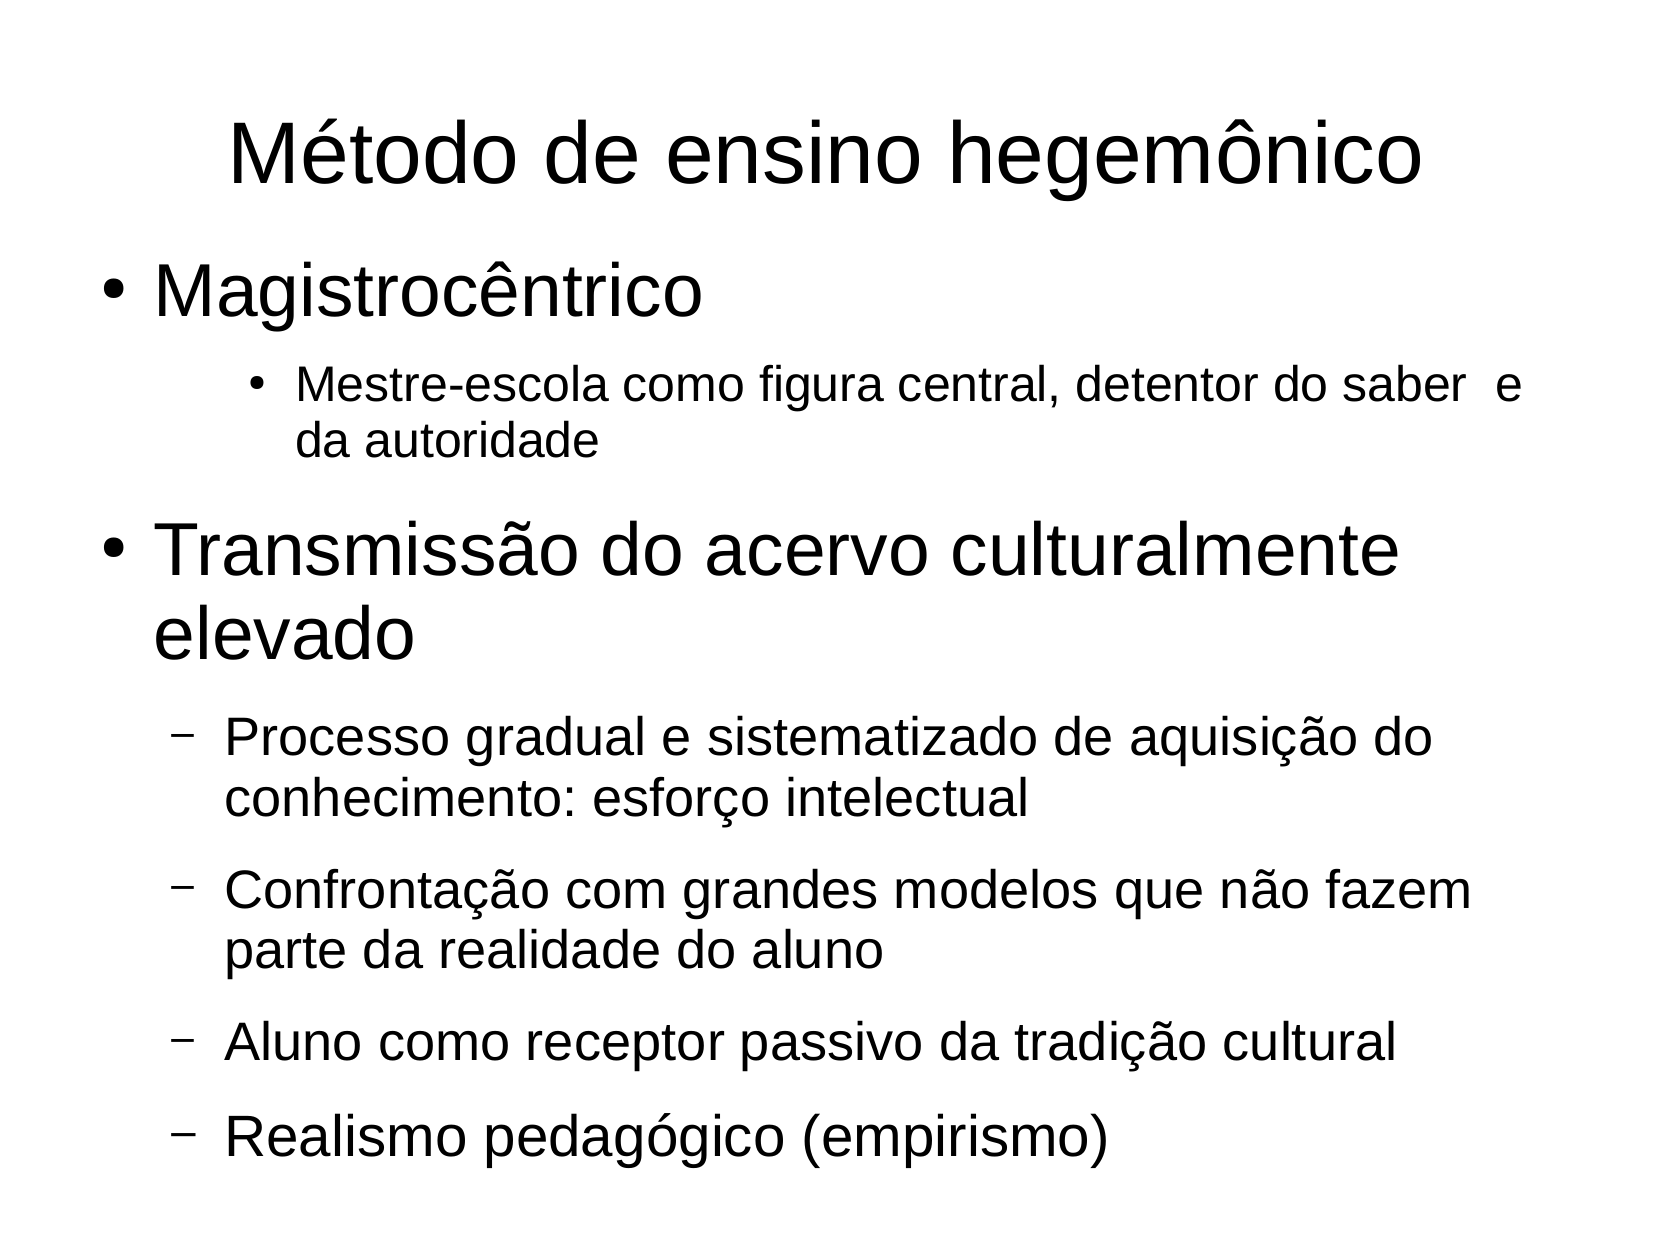

# Método de ensino hegemônico
Magistrocêntrico
Mestre-escola como figura central, detentor do saber e da autoridade
Transmissão do acervo culturalmente elevado
Processo gradual e sistematizado de aquisição do conhecimento: esforço intelectual
Confrontação com grandes modelos que não fazem parte da realidade do aluno
Aluno como receptor passivo da tradição cultural
Realismo pedagógico (empirismo)